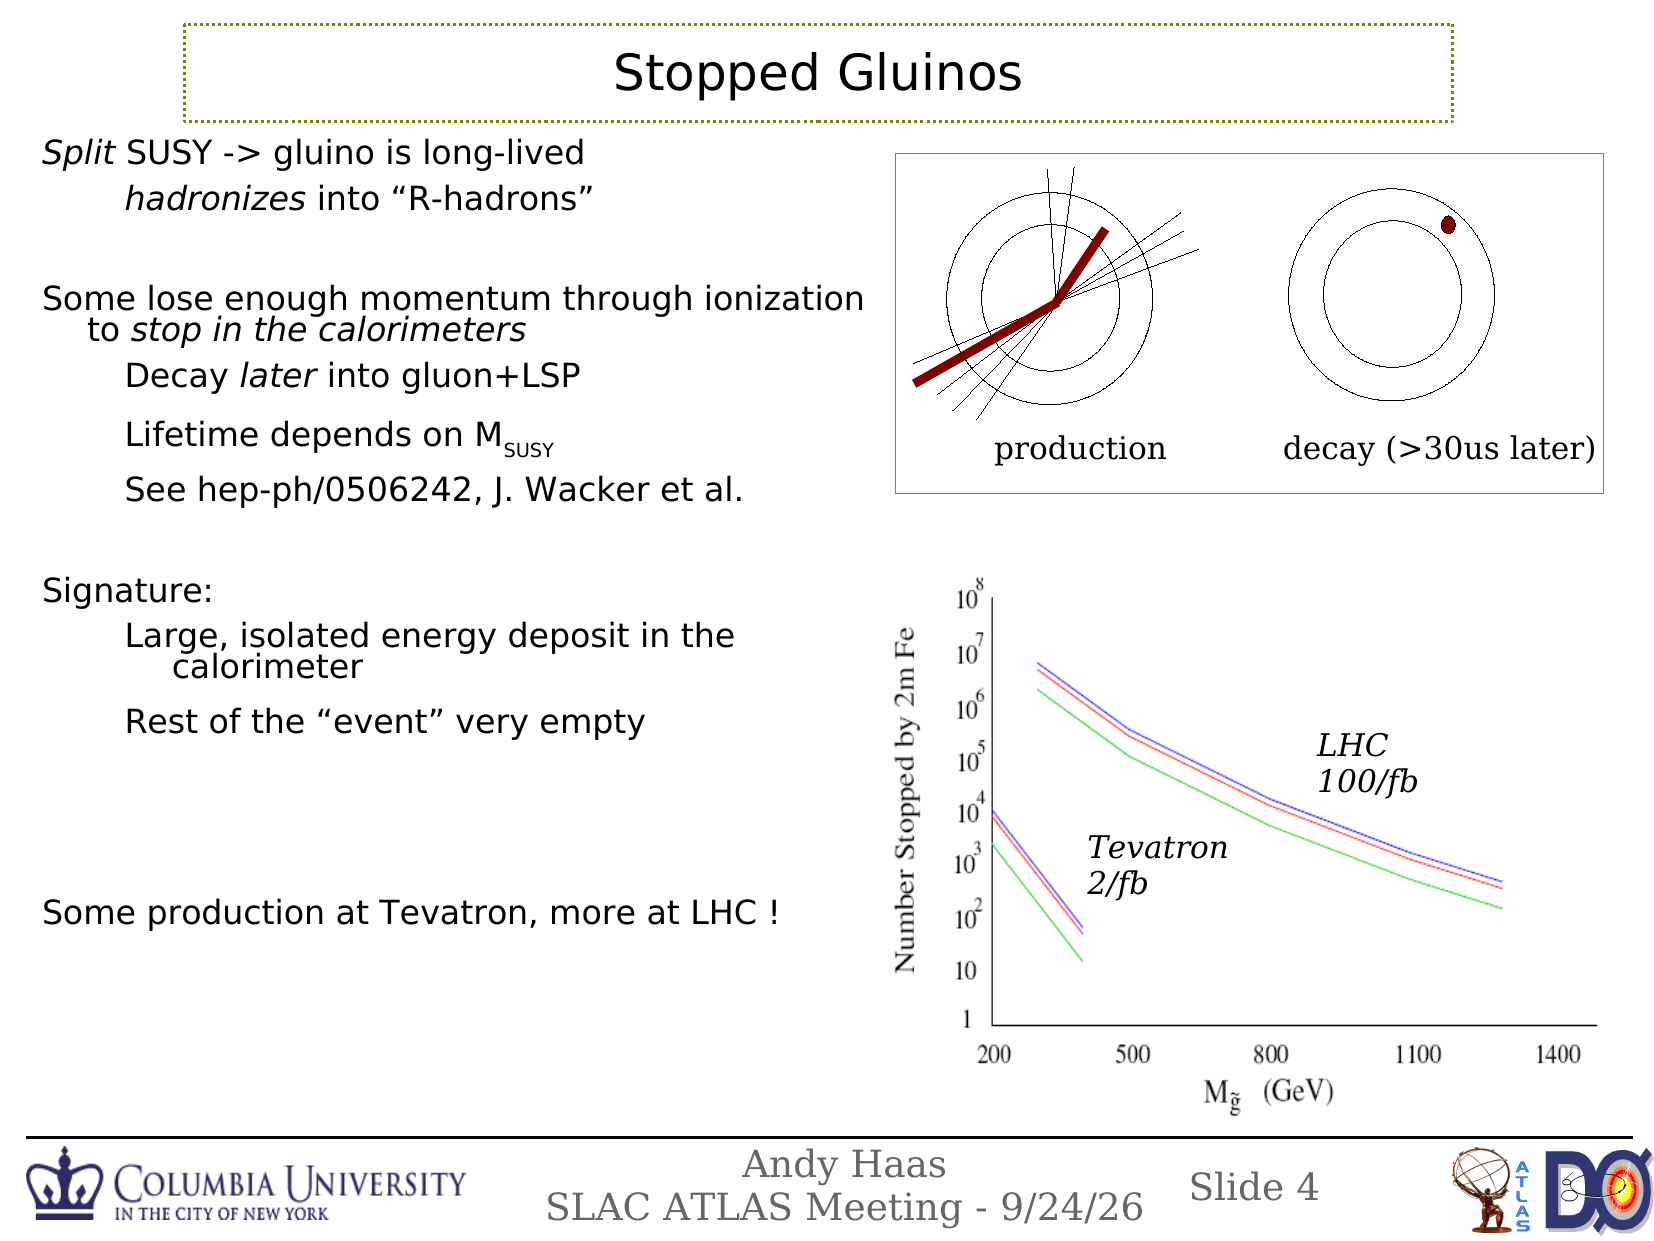

# Stopped Gluinos
Split SUSY -> gluino is long-lived
hadronizes into “R-hadrons”
Some lose enough momentum through ionization to stop in the calorimeters
Decay later into gluon+LSP
Lifetime depends on MSUSY
See hep-ph/0506242, J. Wacker et al.
Signature:
Large, isolated energy deposit in the calorimeter
Rest of the “event” very empty
Some production at Tevatron, more at LHC !
production
decay (>30us later)
LHC
100/fb
Tevatron
2/fb